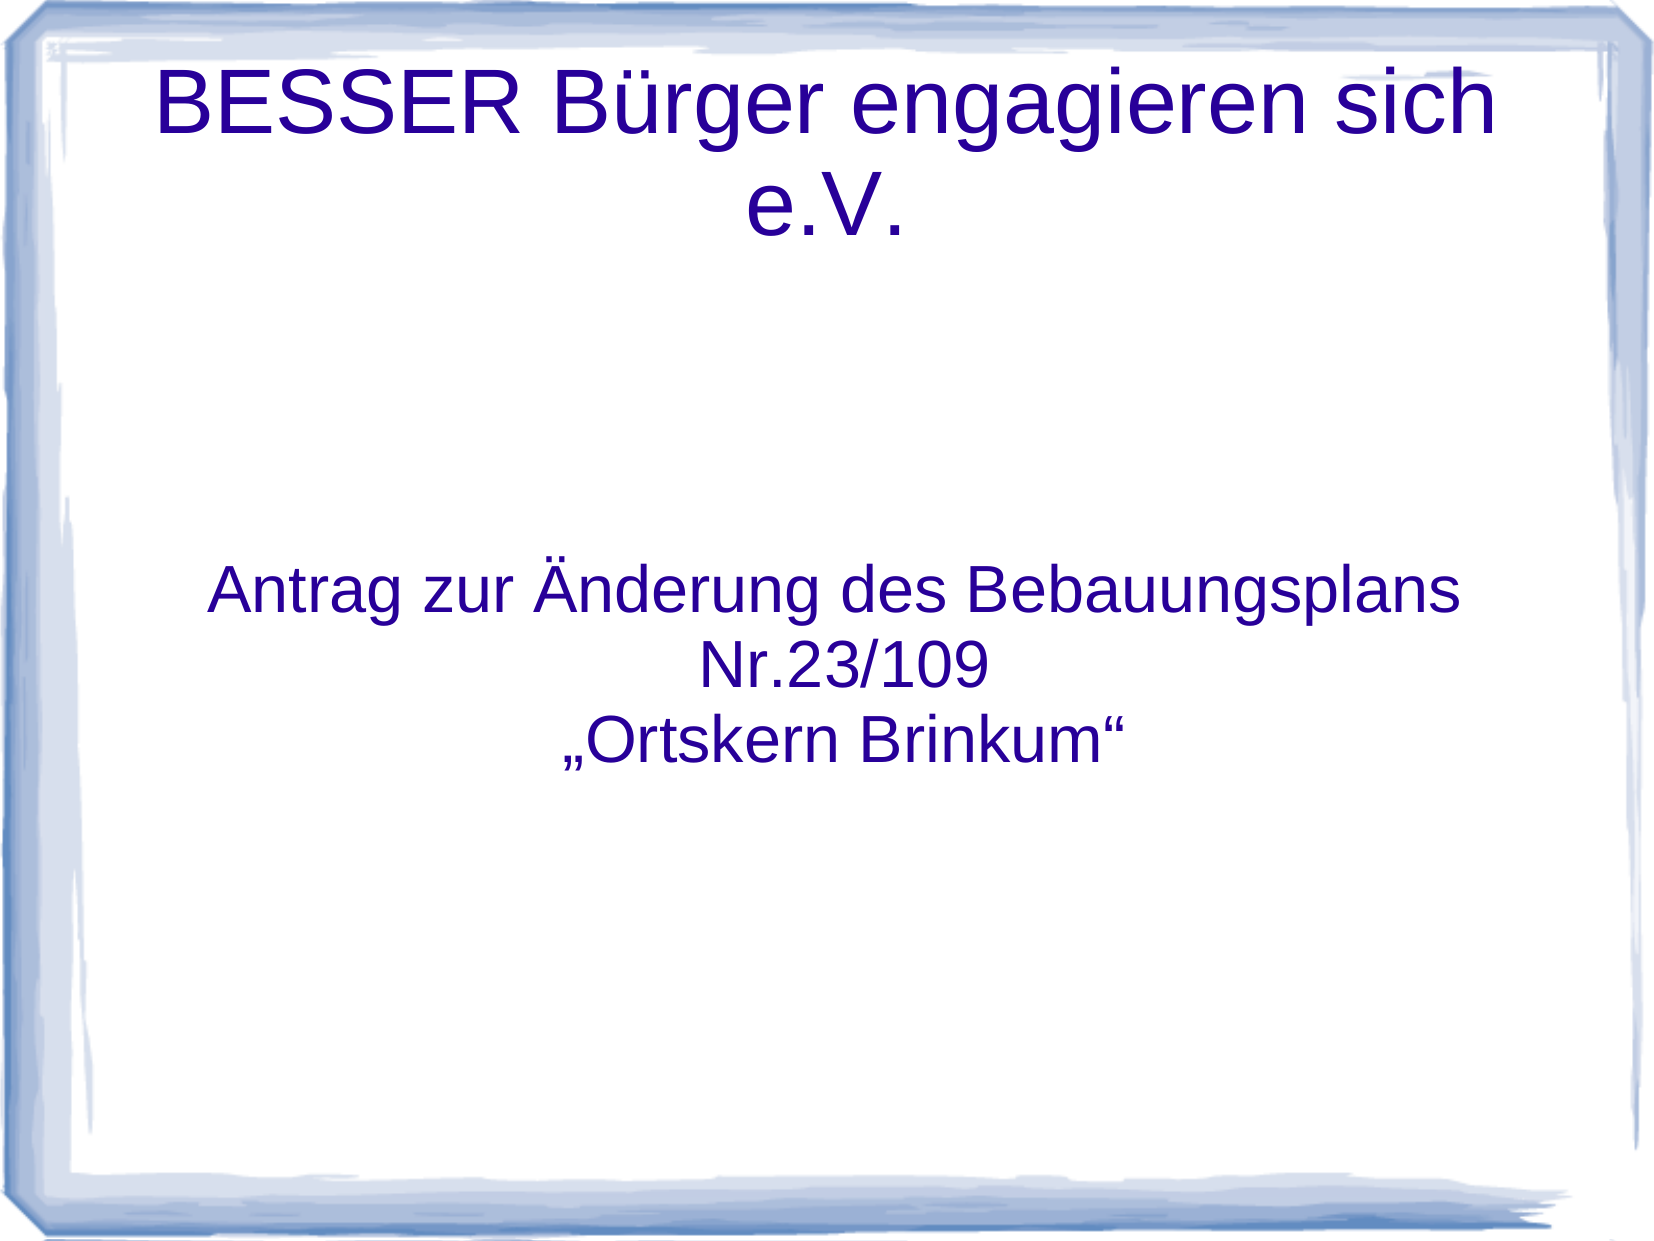

# BESSER Bürger engagieren sich e.V.
Antrag zur Änderung des Bebauungsplans Nr.23/109
„Ortskern Brinkum“